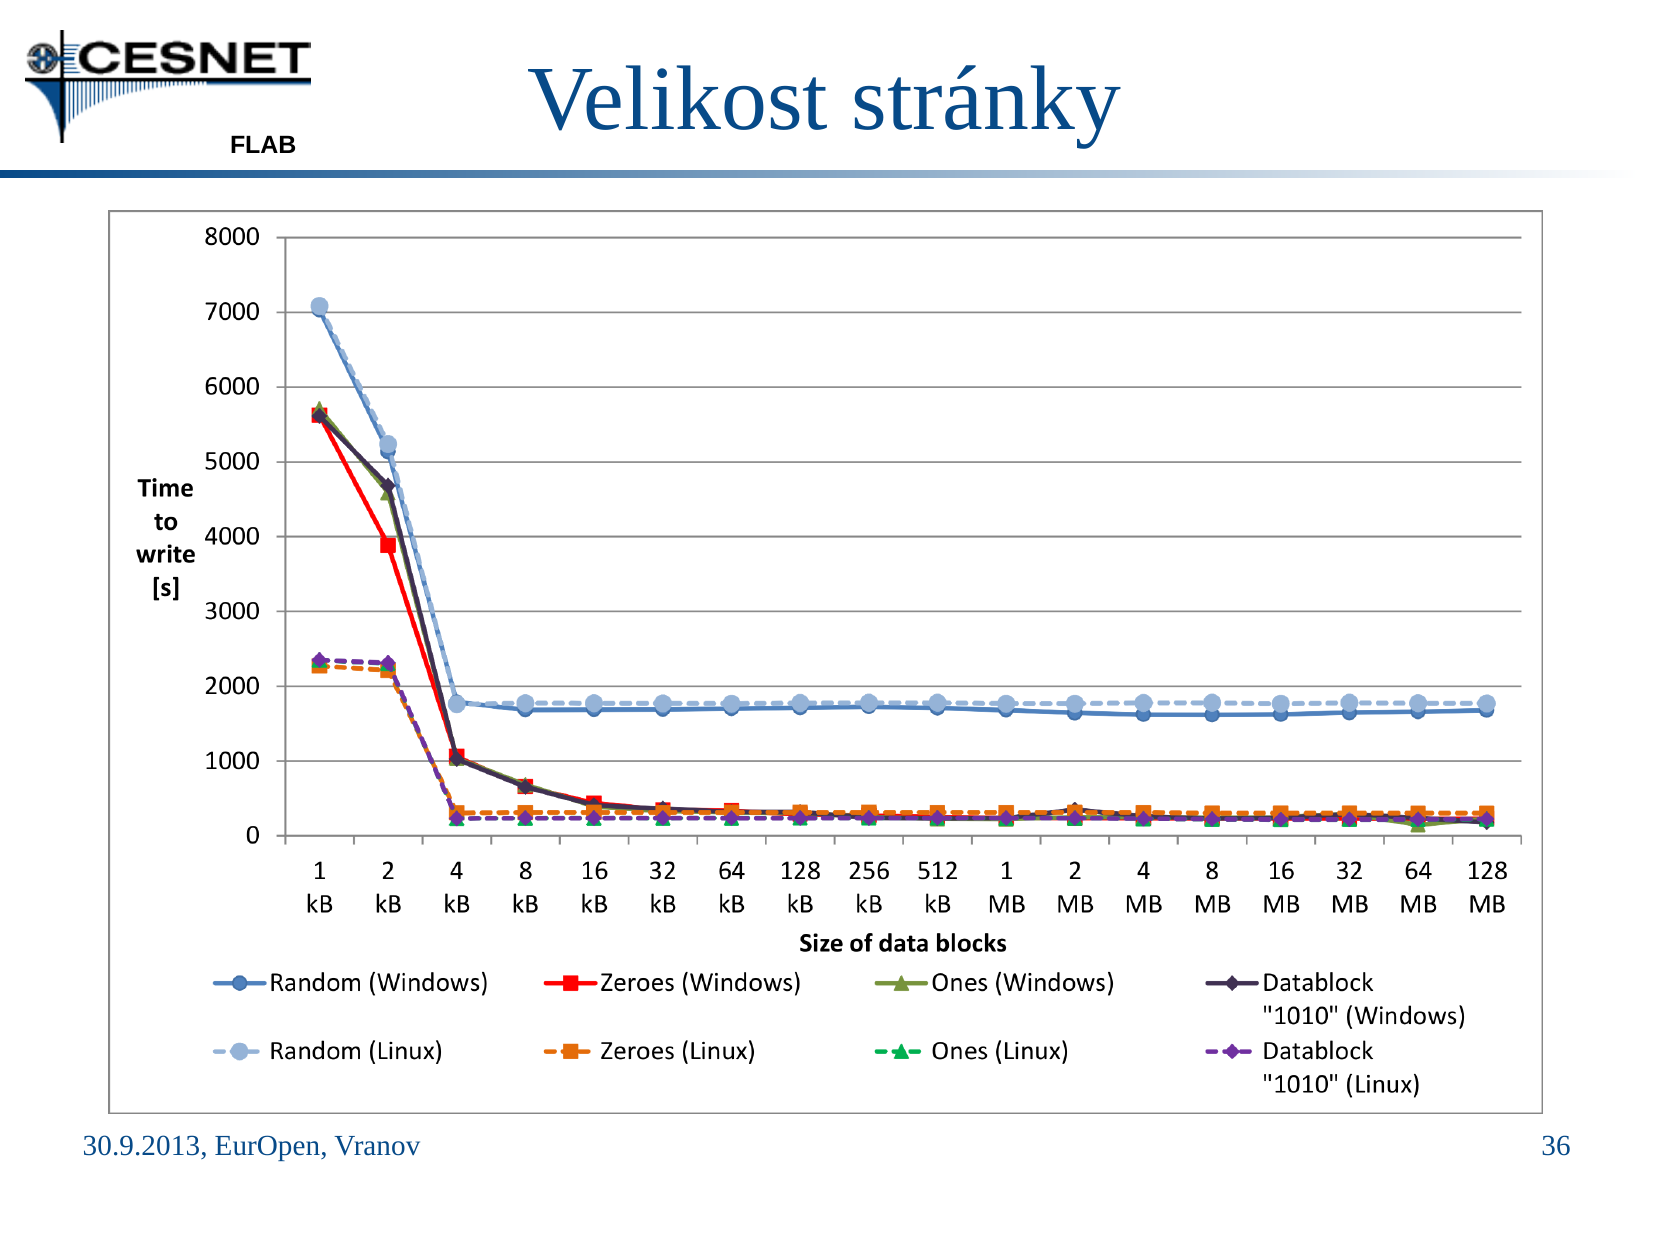

# Velikost stránky
30.9.2013, EurOpen, Vranov
36